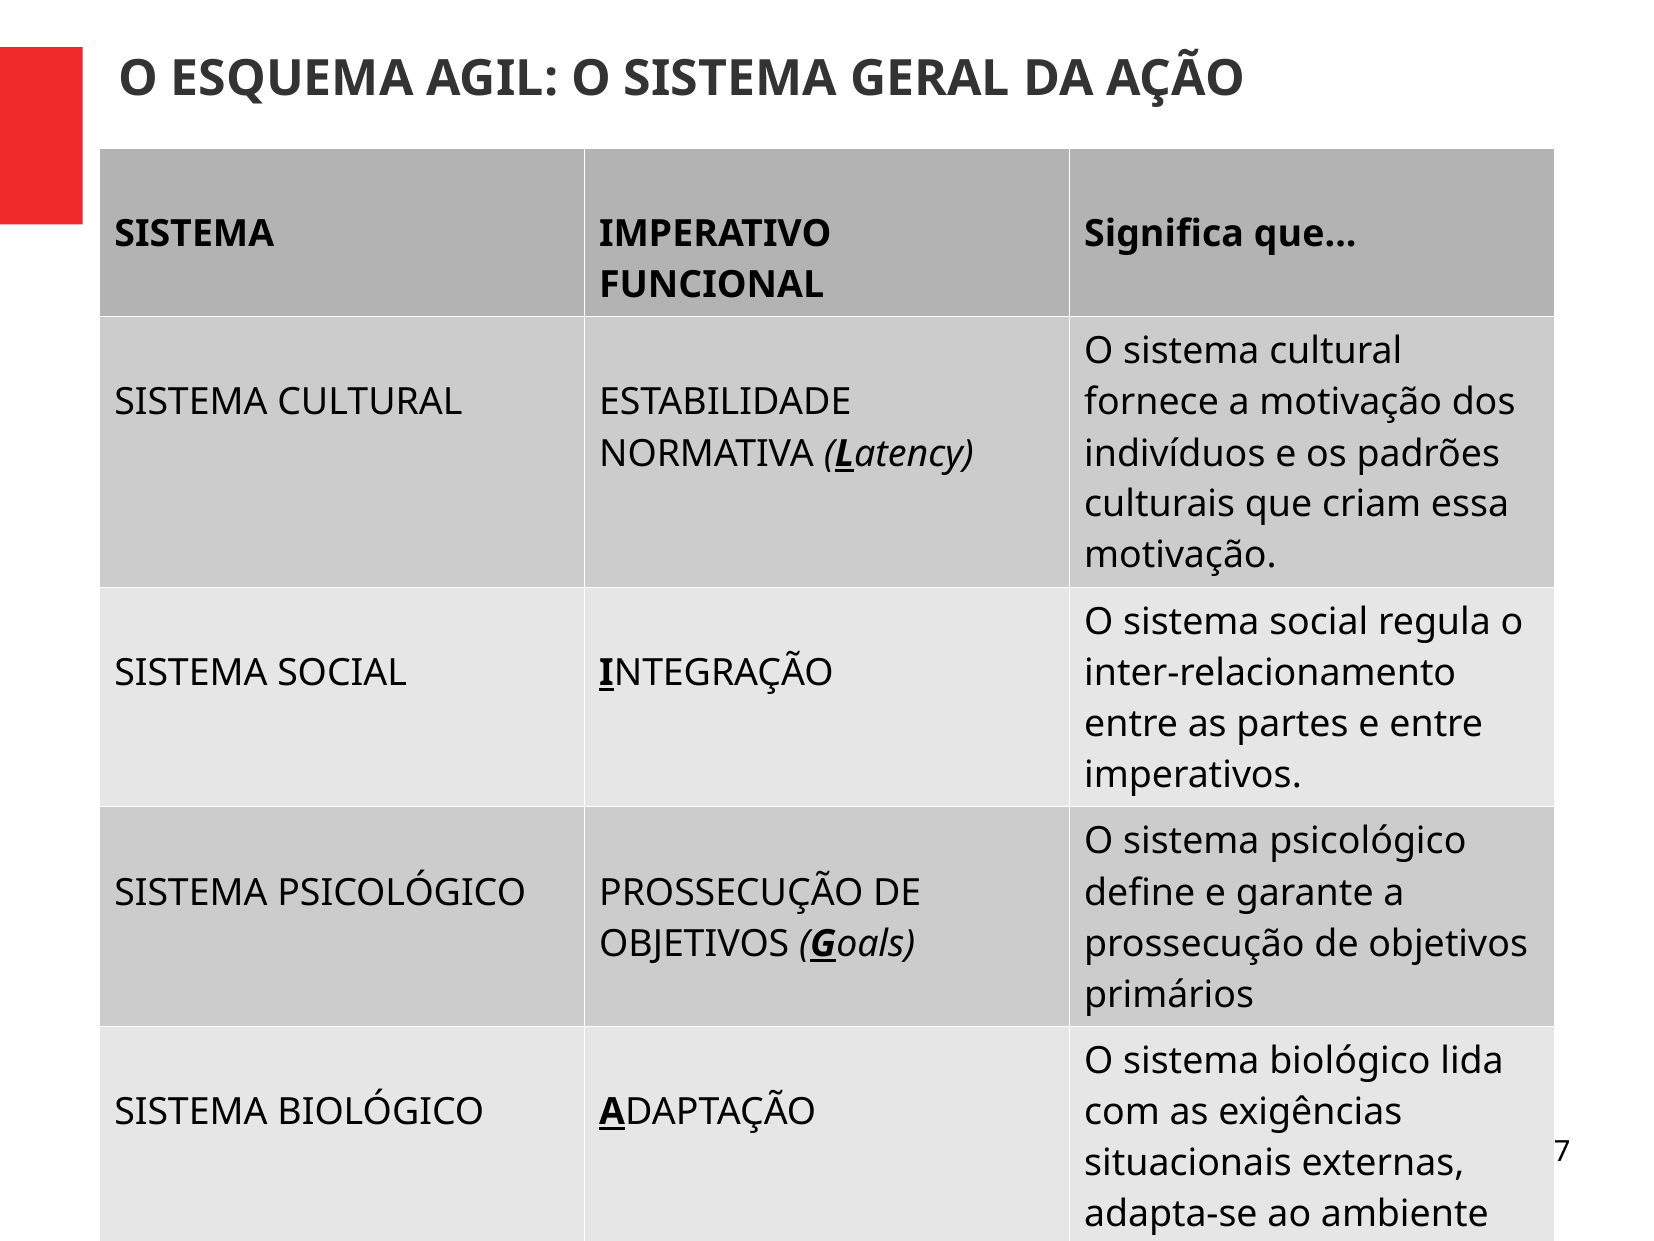

# O ESQUEMA AGIL: O SISTEMA GERAL DA AÇÃO
| SISTEMA | IMPERATIVO FUNCIONAL | Significa que... |
| --- | --- | --- |
| SISTEMA CULTURAL | ESTABILIDADE NORMATIVA (Latency) | O sistema cultural fornece a motivação dos indivíduos e os padrões culturais que criam essa motivação. |
| SISTEMA SOCIAL | INTEGRAÇÃO | O sistema social regula o inter-relacionamento entre as partes e entre imperativos. |
| SISTEMA PSICOLÓGICO | PROSSECUÇÃO DE OBJETIVOS (Goals) | O sistema psicológico define e garante a prossecução de objetivos primários |
| SISTEMA BIOLÓGICO | ADAPTAÇÃO | O sistema biológico lida com as exigências situacionais externas, adapta-se ao ambiente |
10